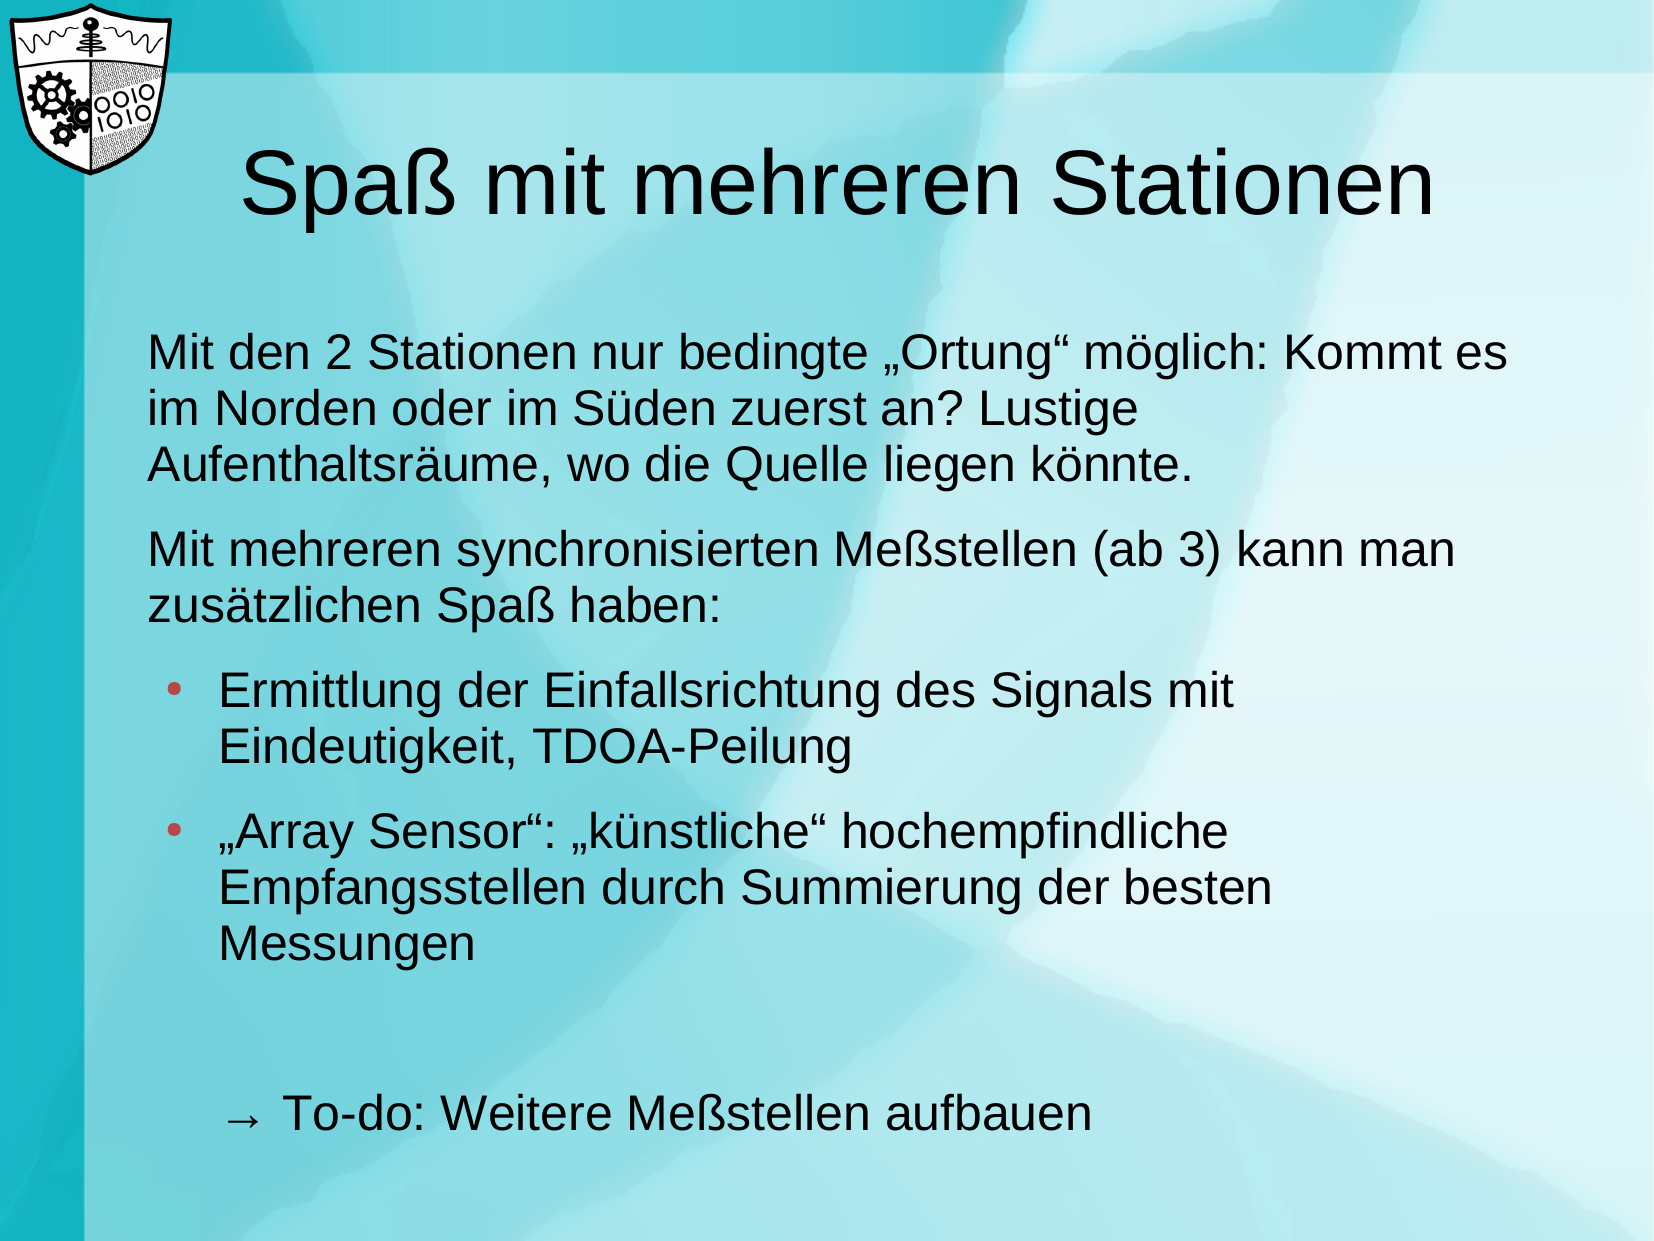

# Spaß mit mehreren Stationen
Mit den 2 Stationen nur bedingte „Ortung“ möglich: Kommt es im Norden oder im Süden zuerst an? Lustige Aufenthaltsräume, wo die Quelle liegen könnte.
Mit mehreren synchronisierten Meßstellen (ab 3) kann man zusätzlichen Spaß haben:
Ermittlung der Einfallsrichtung des Signals mit Eindeutigkeit, TDOA-Peilung
„Array Sensor“: „künstliche“ hochempfindliche Empfangsstellen durch Summierung der besten Messungen
→ To-do: Weitere Meßstellen aufbauen